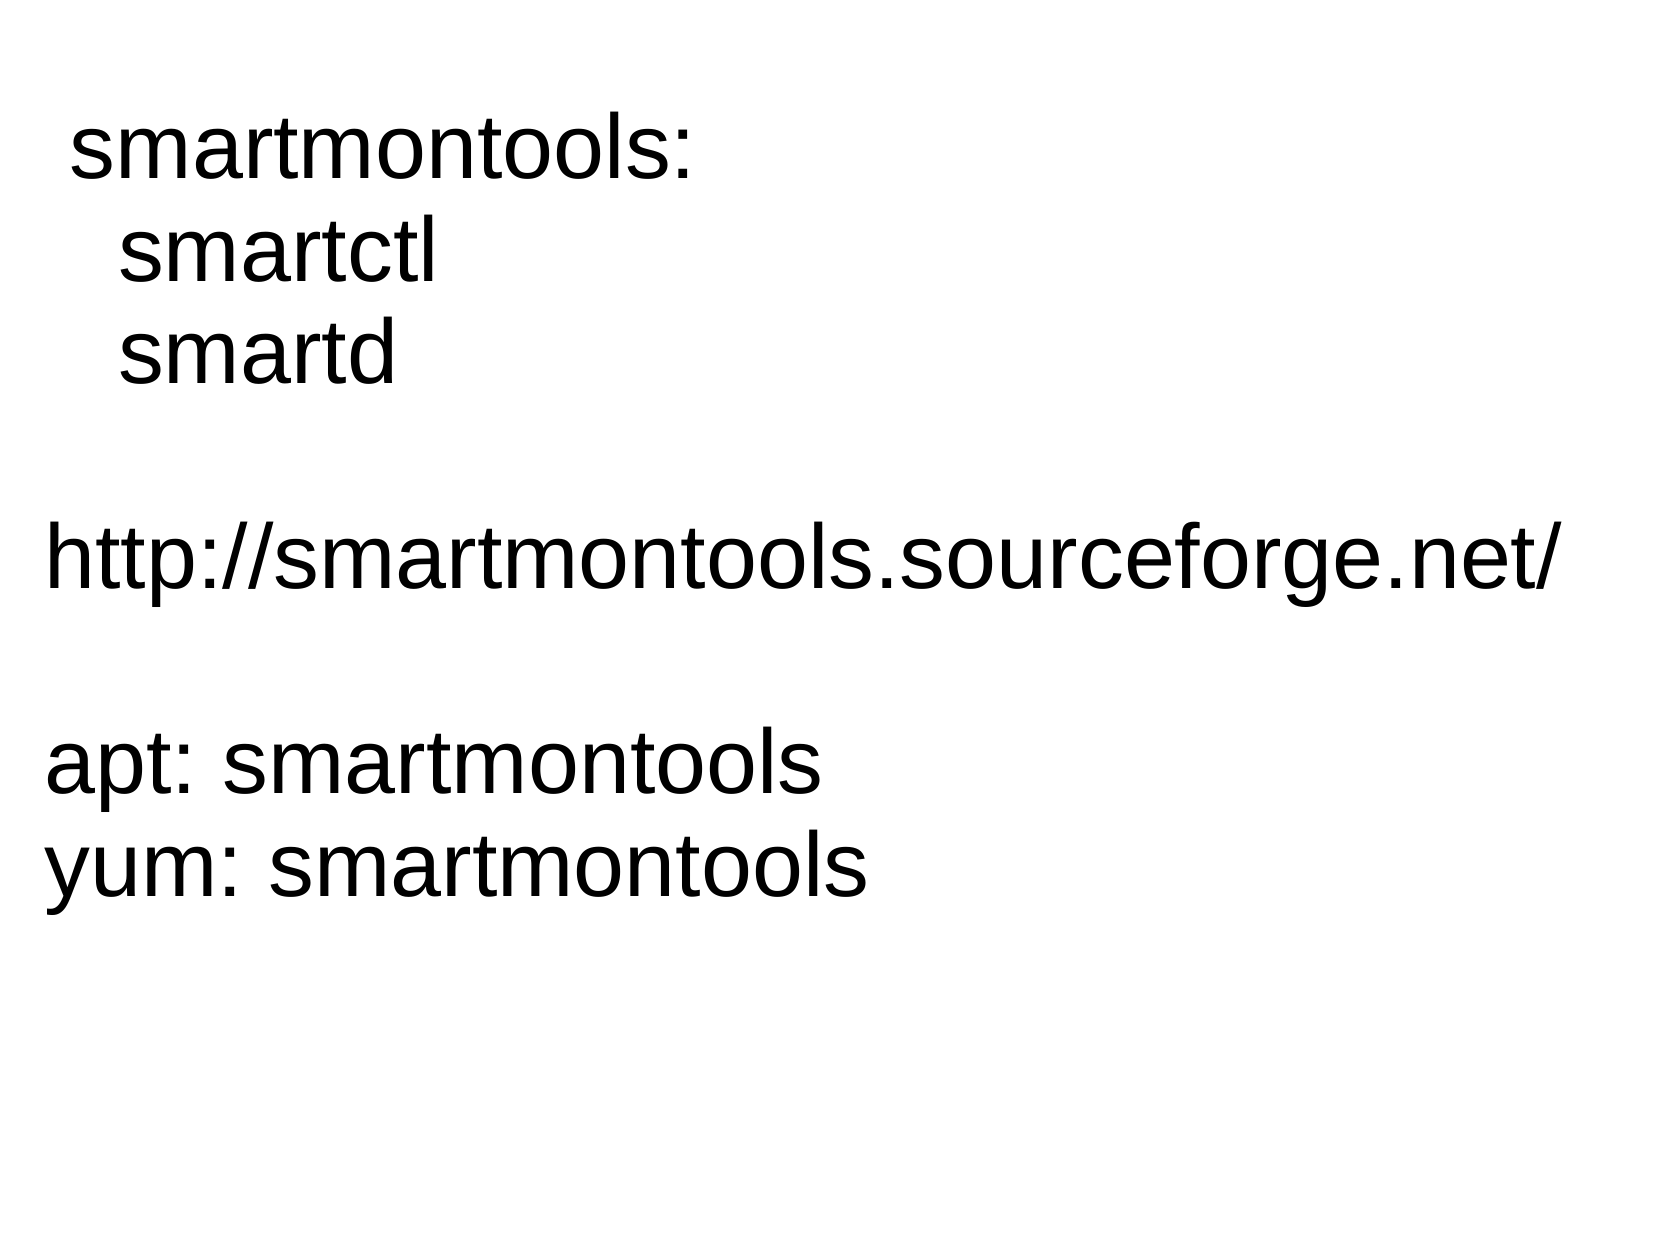

smartmontools:
	smartctl
	smartd
http://smartmontools.sourceforge.net/
apt: smartmontools
yum: smartmontools